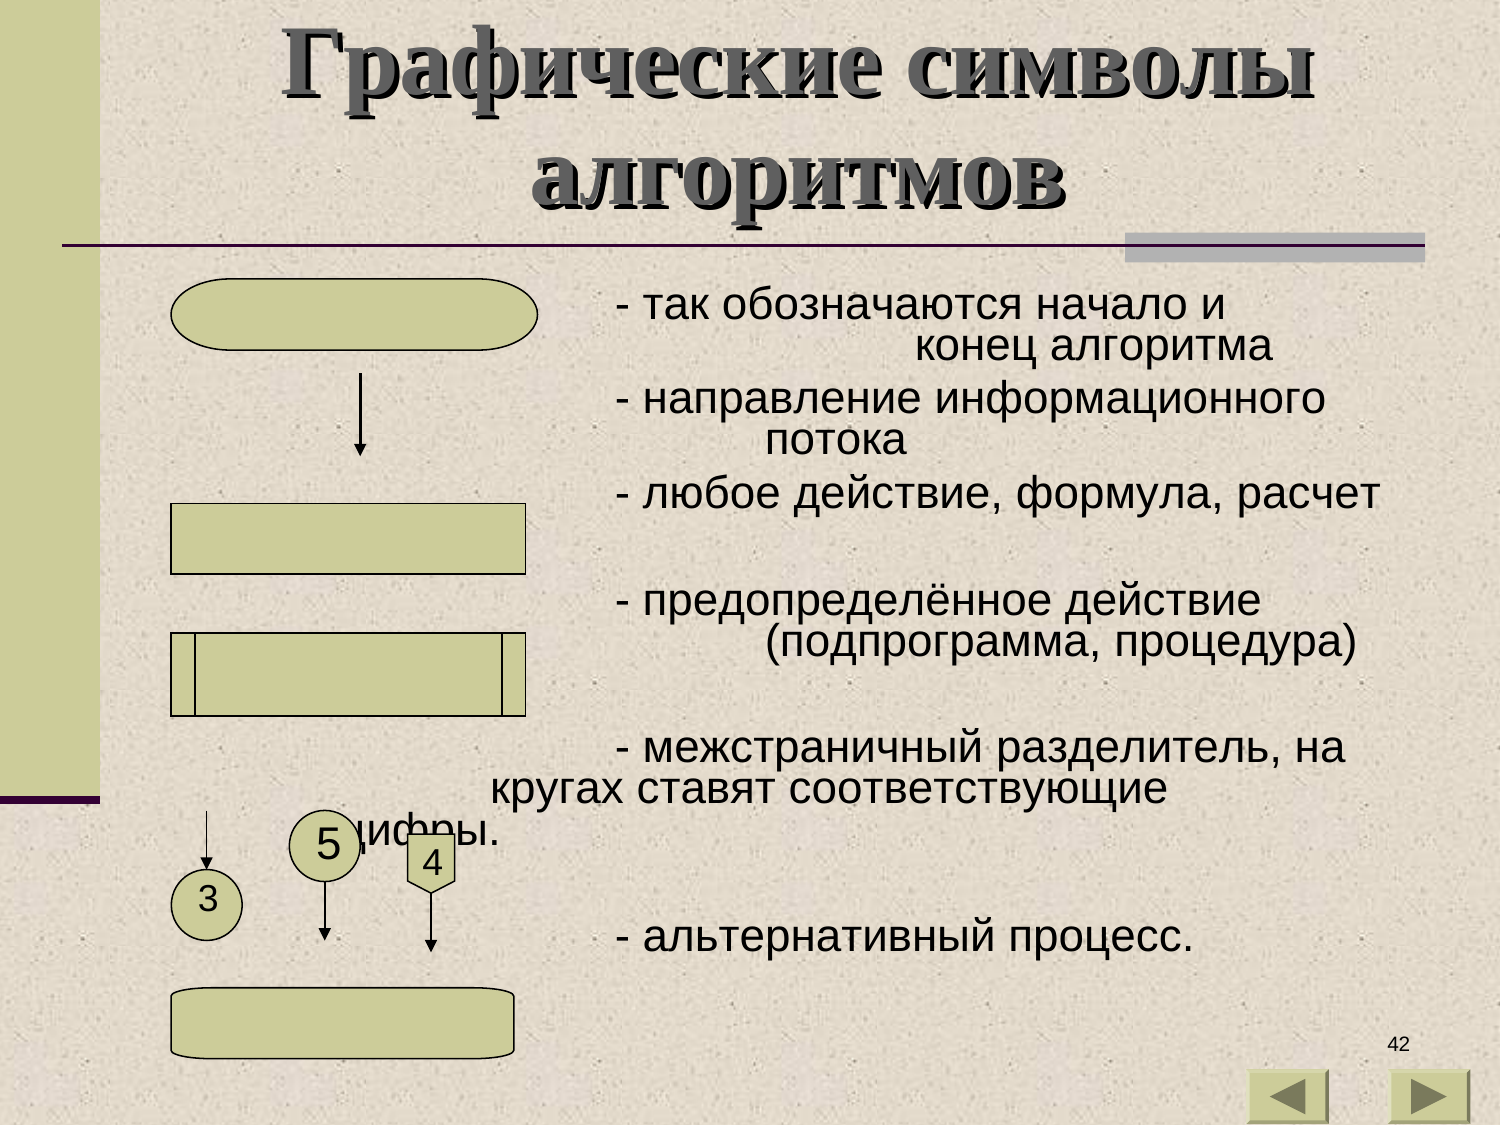

# Графические символы алгоритмов
				- так обозначаются начало и 						конец алгоритма
				- направление информационного 					потока
				- любое действие, формула, расчет
				- предопределённое действие 					(подпрограмма, процедура)
				- межстраничный разделитель, на 			 кругах ставят соответствующие 			 цифры.
				- альтернативный процесс.
5
4
3
42